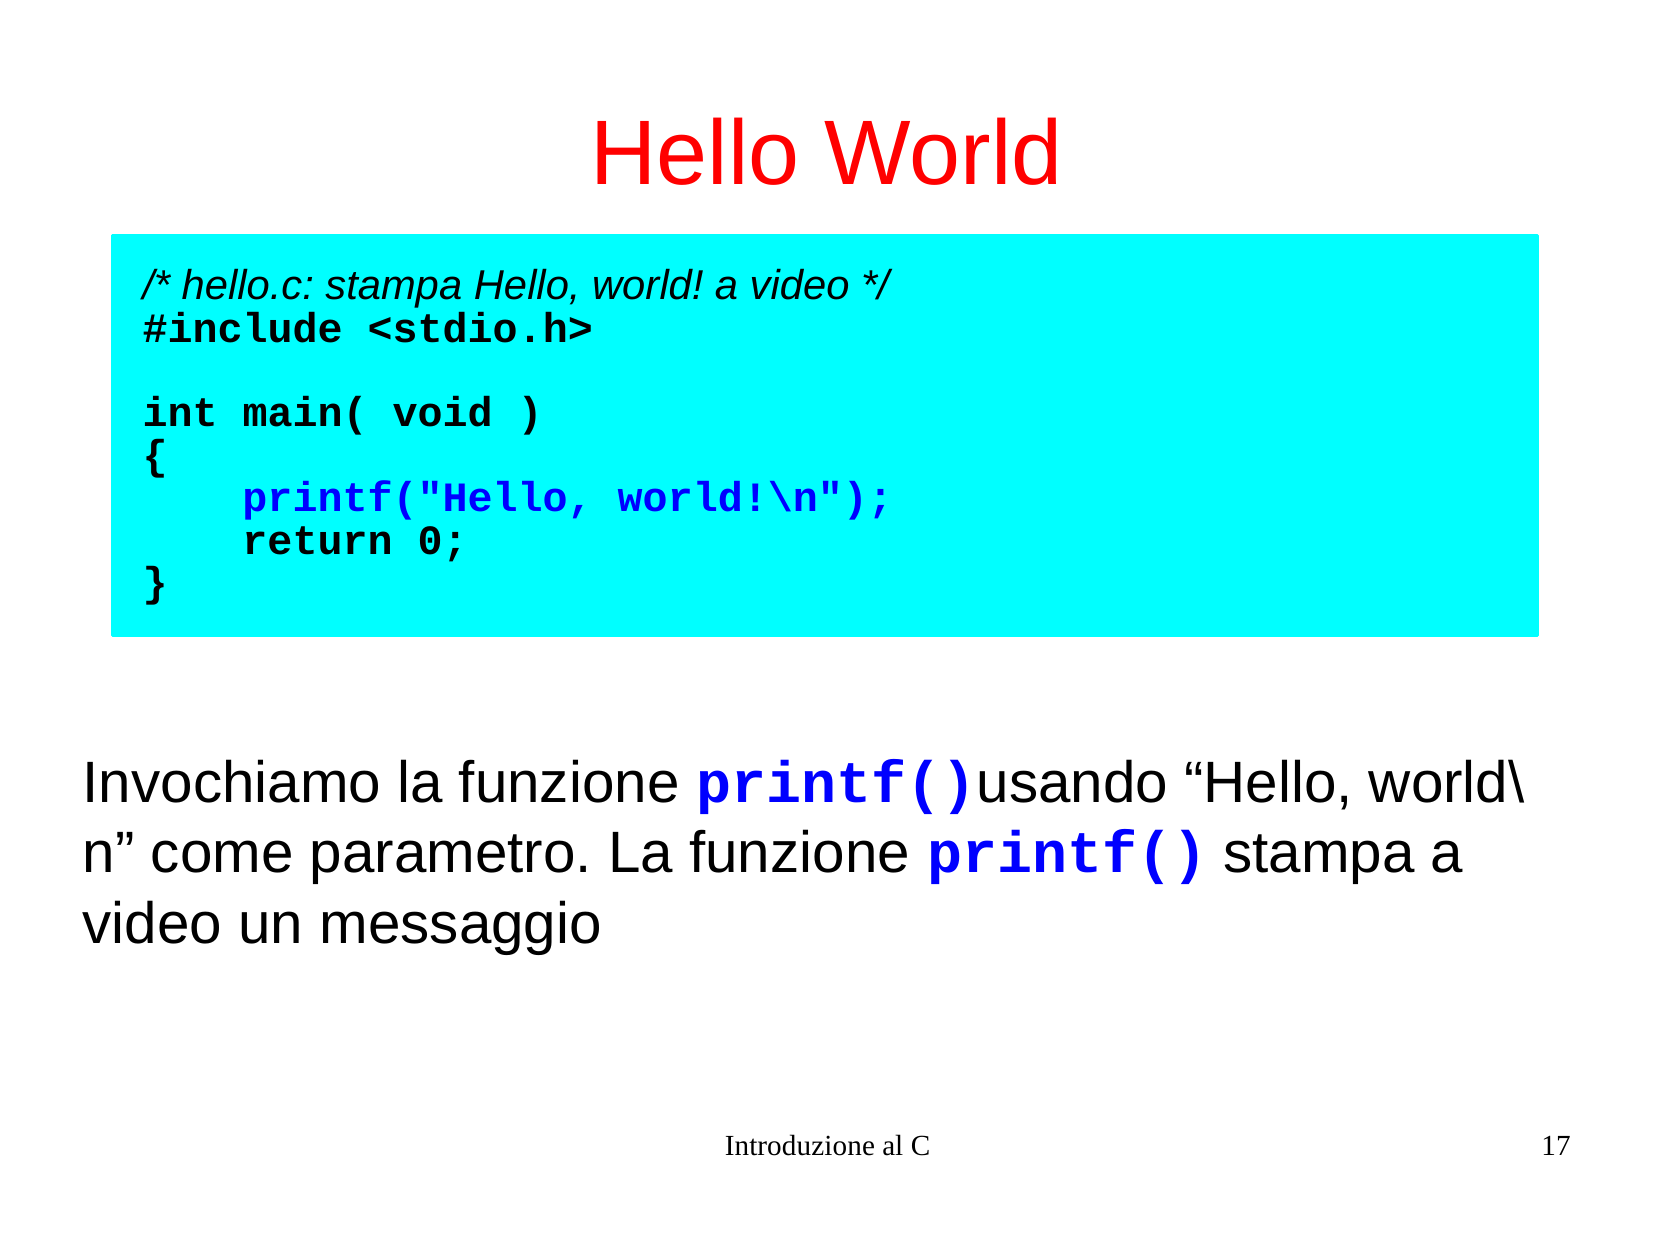

# Hello World
/* hello.c: stampa Hello, world! a video */
#include <stdio.h>
int main( void )
{
 printf("Hello, world!\n");
 return 0;
}
Invochiamo la funzione printf()usando “Hello, world\n” come parametro. La funzione printf() stampa a video un messaggio
Introduzione al C
17